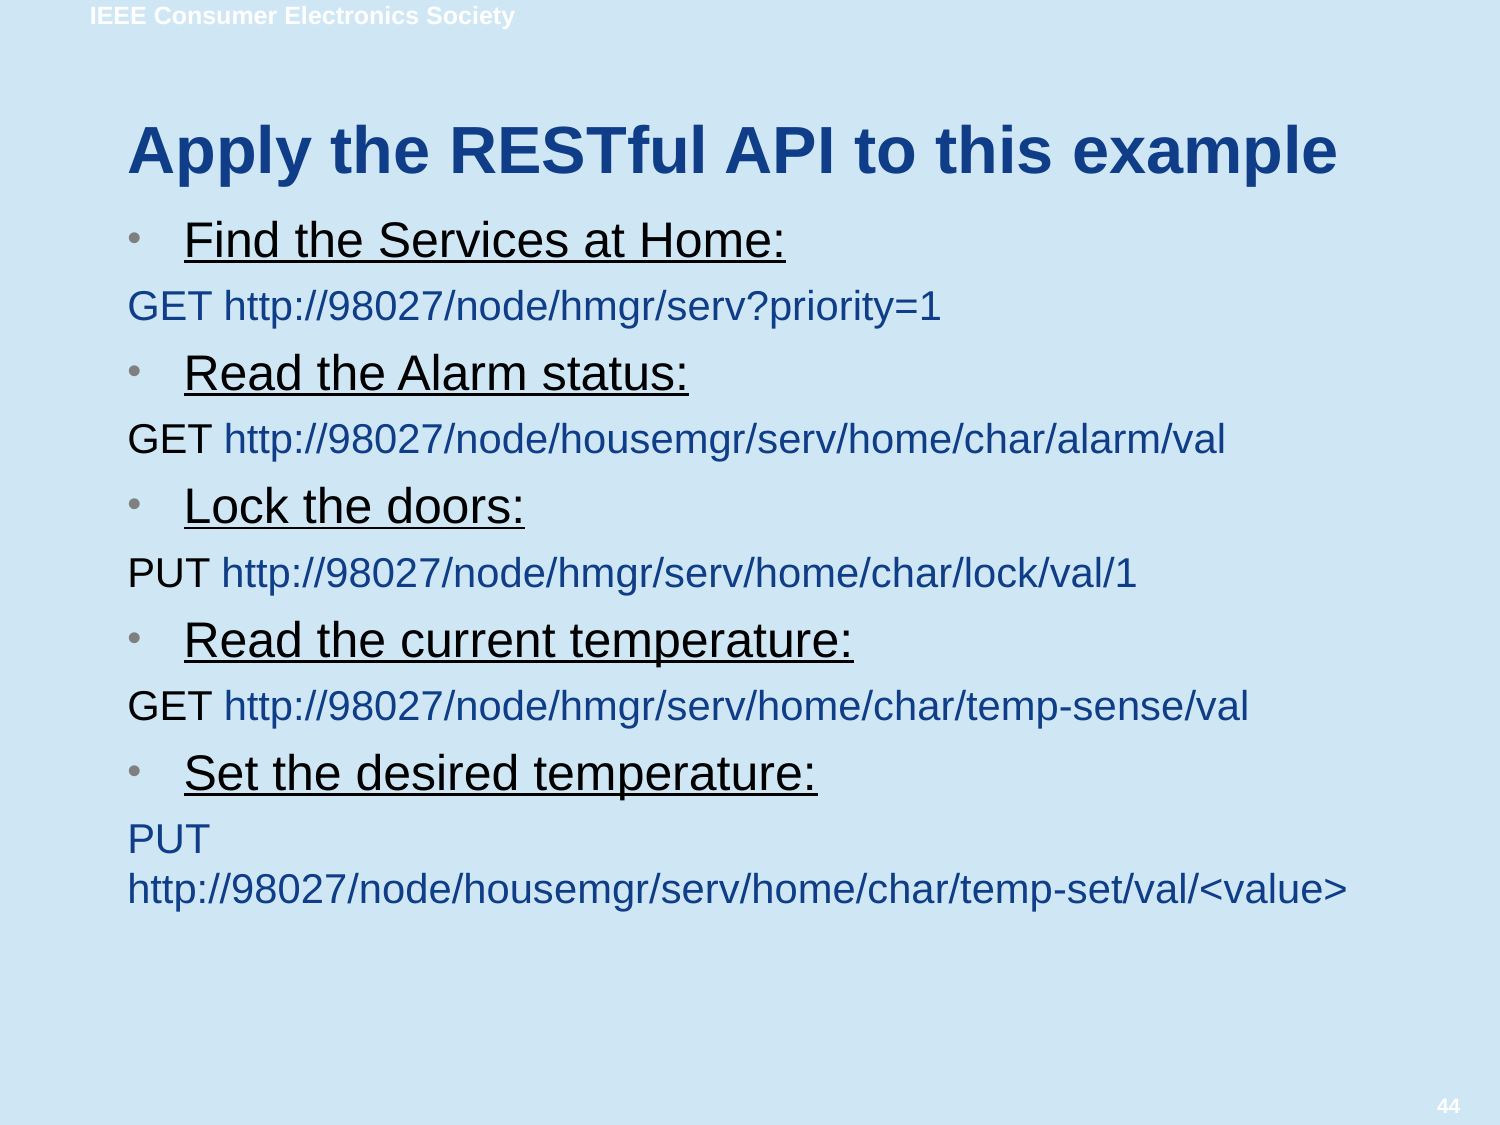

# Apply the RESTful API to this example
Find the Services at Home:
GET http://98027/node/hmgr/serv?priority=1
Read the Alarm status:
GET http://98027/node/housemgr/serv/home/char/alarm/val
Lock the doors:
PUT http://98027/node/hmgr/serv/home/char/lock/val/1
Read the current temperature:
GET http://98027/node/hmgr/serv/home/char/temp-sense/val
Set the desired temperature:
PUT http://98027/node/housemgr/serv/home/char/temp-set/val/<value>